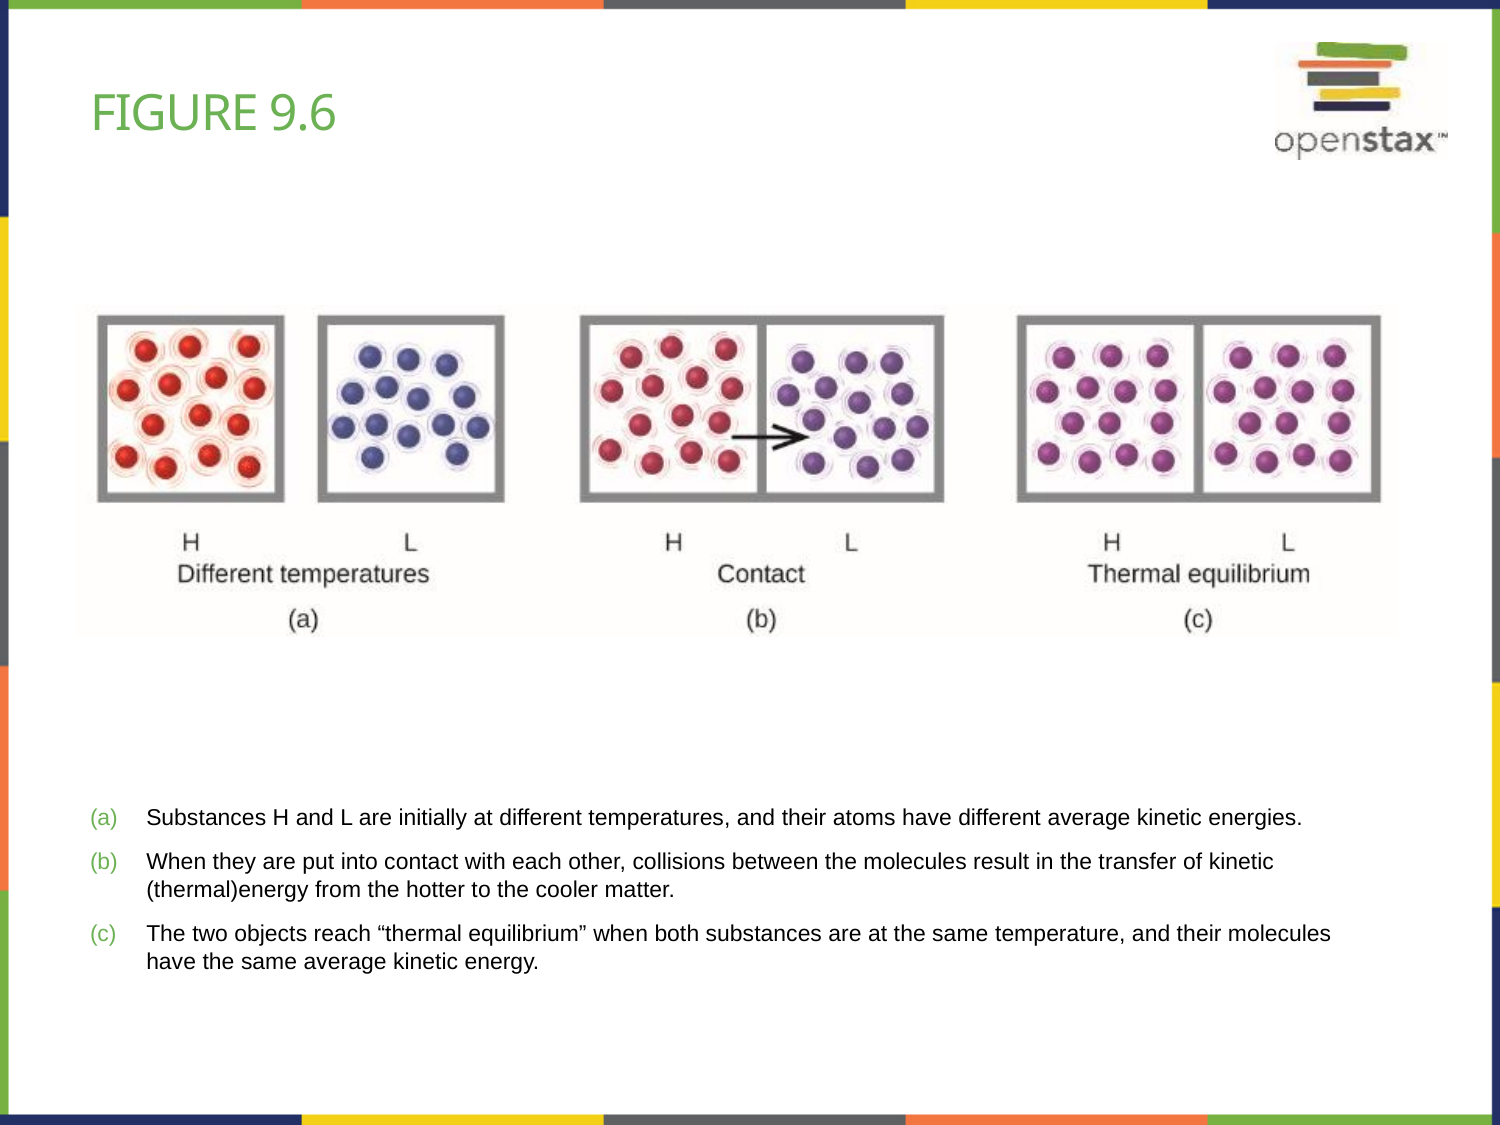

# Figure 9.6
Substances H and L are initially at different temperatures, and their atoms have different average kinetic energies.
When they are put into contact with each other, collisions between the molecules result in the transfer of kinetic (thermal)energy from the hotter to the cooler matter.
The two objects reach “thermal equilibrium” when both substances are at the same temperature, and their molecules have the same average kinetic energy.